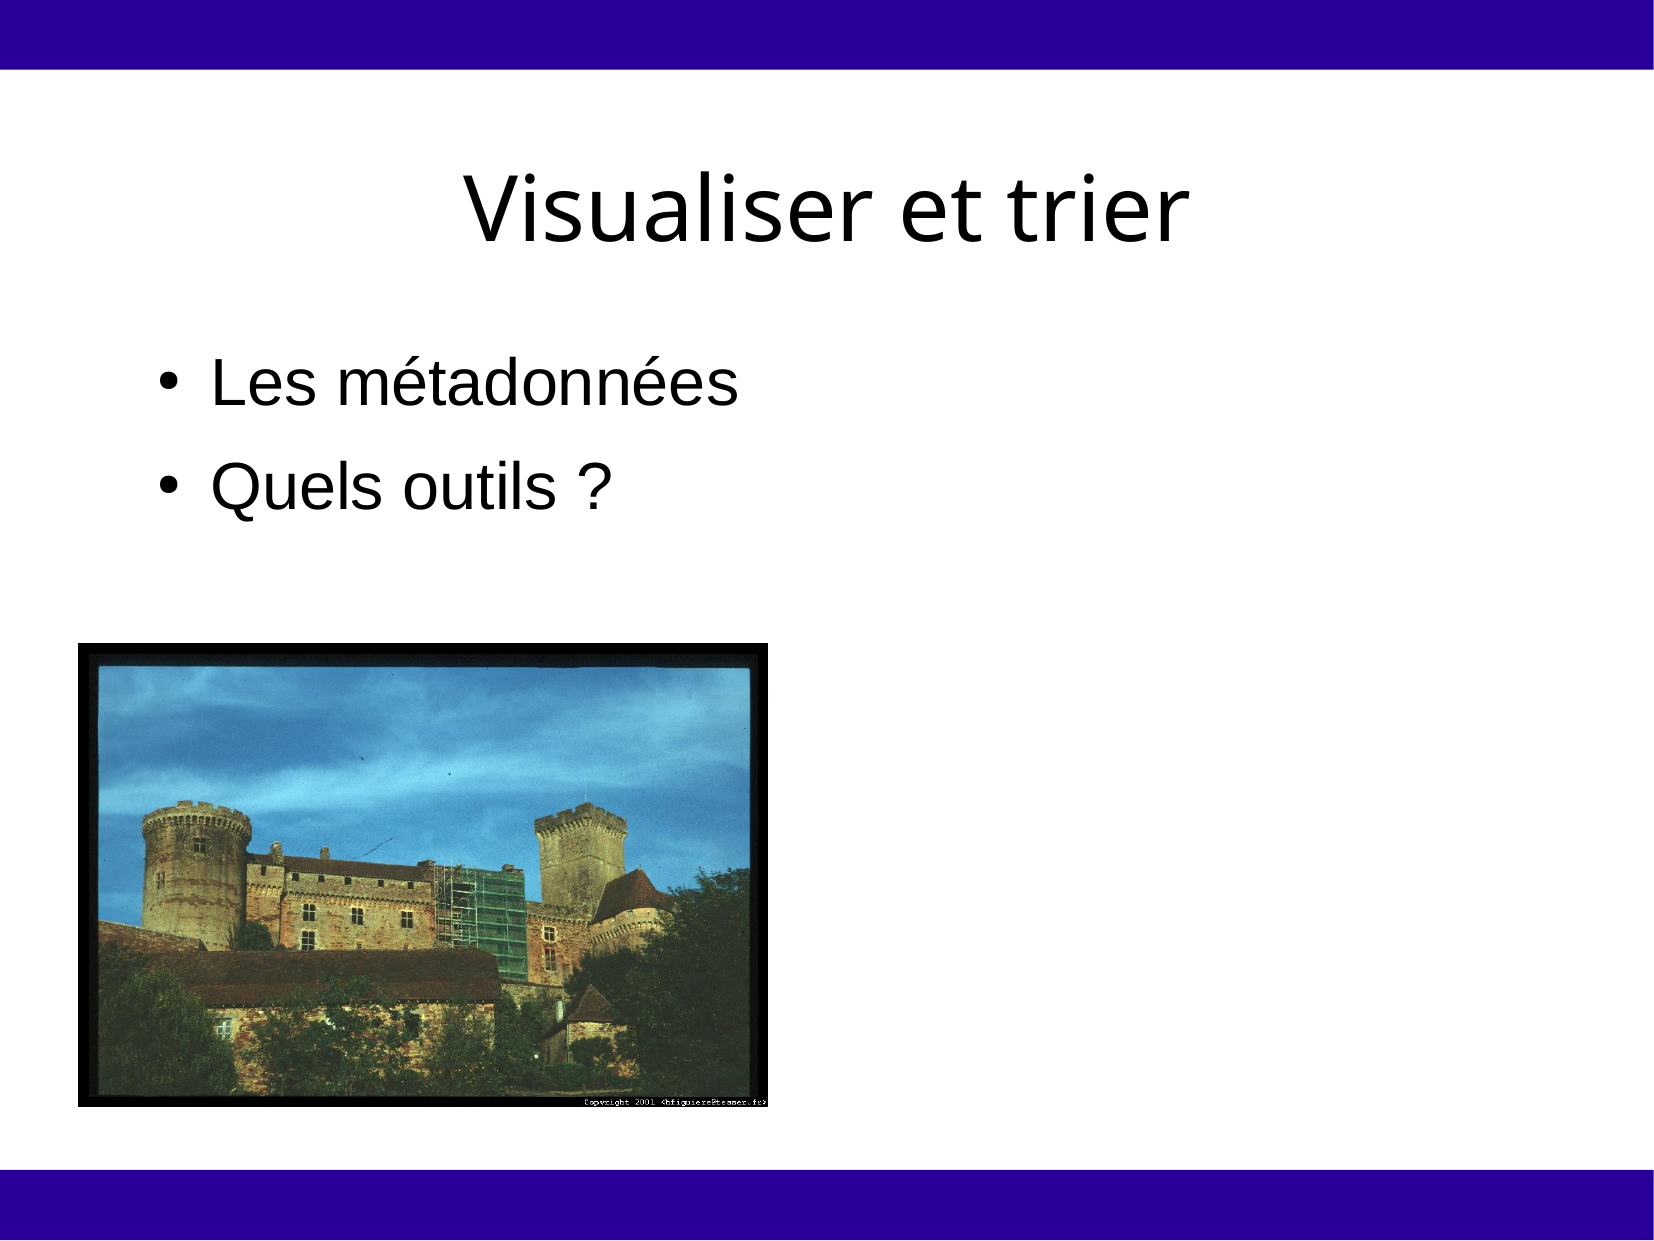

# Visualiser et trier
Les métadonnées
Quels outils ?